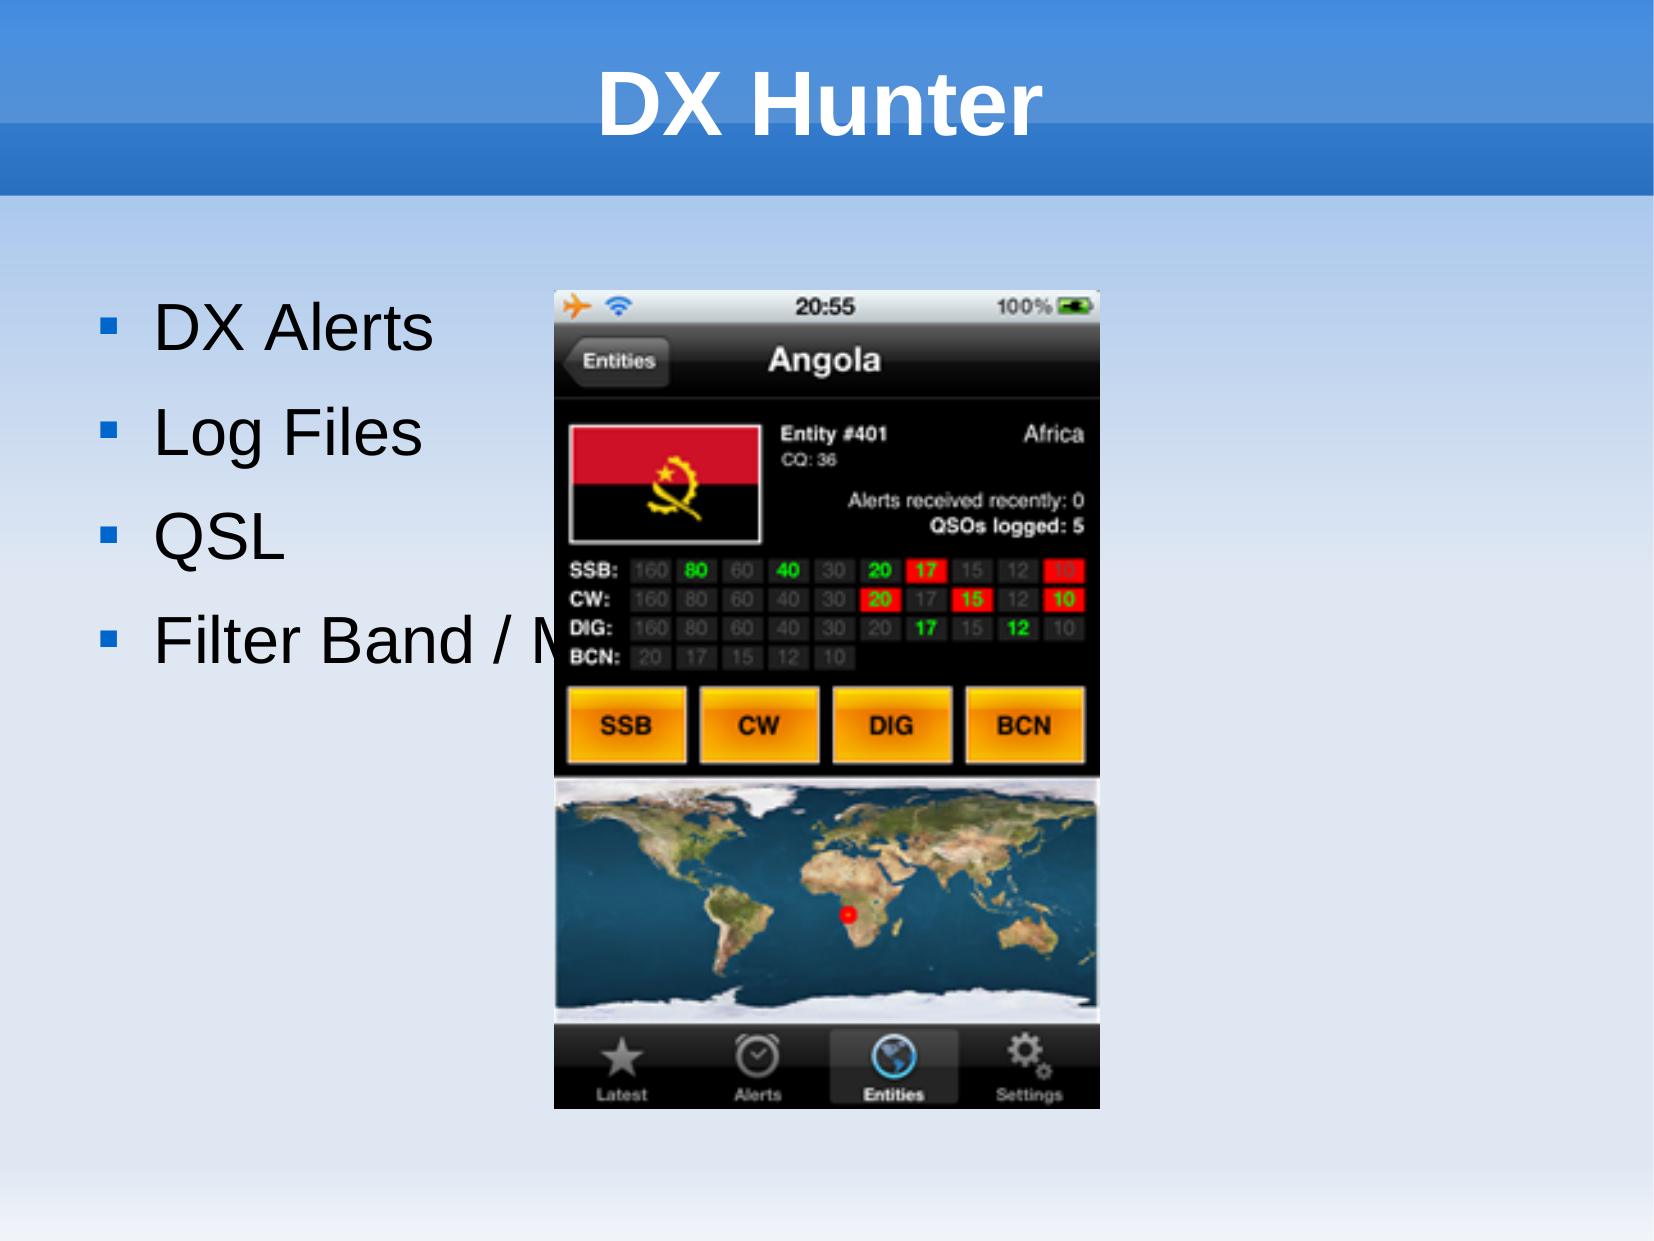

# DX Hunter
DX Alerts
Log Files
QSL
Filter Band / Mode